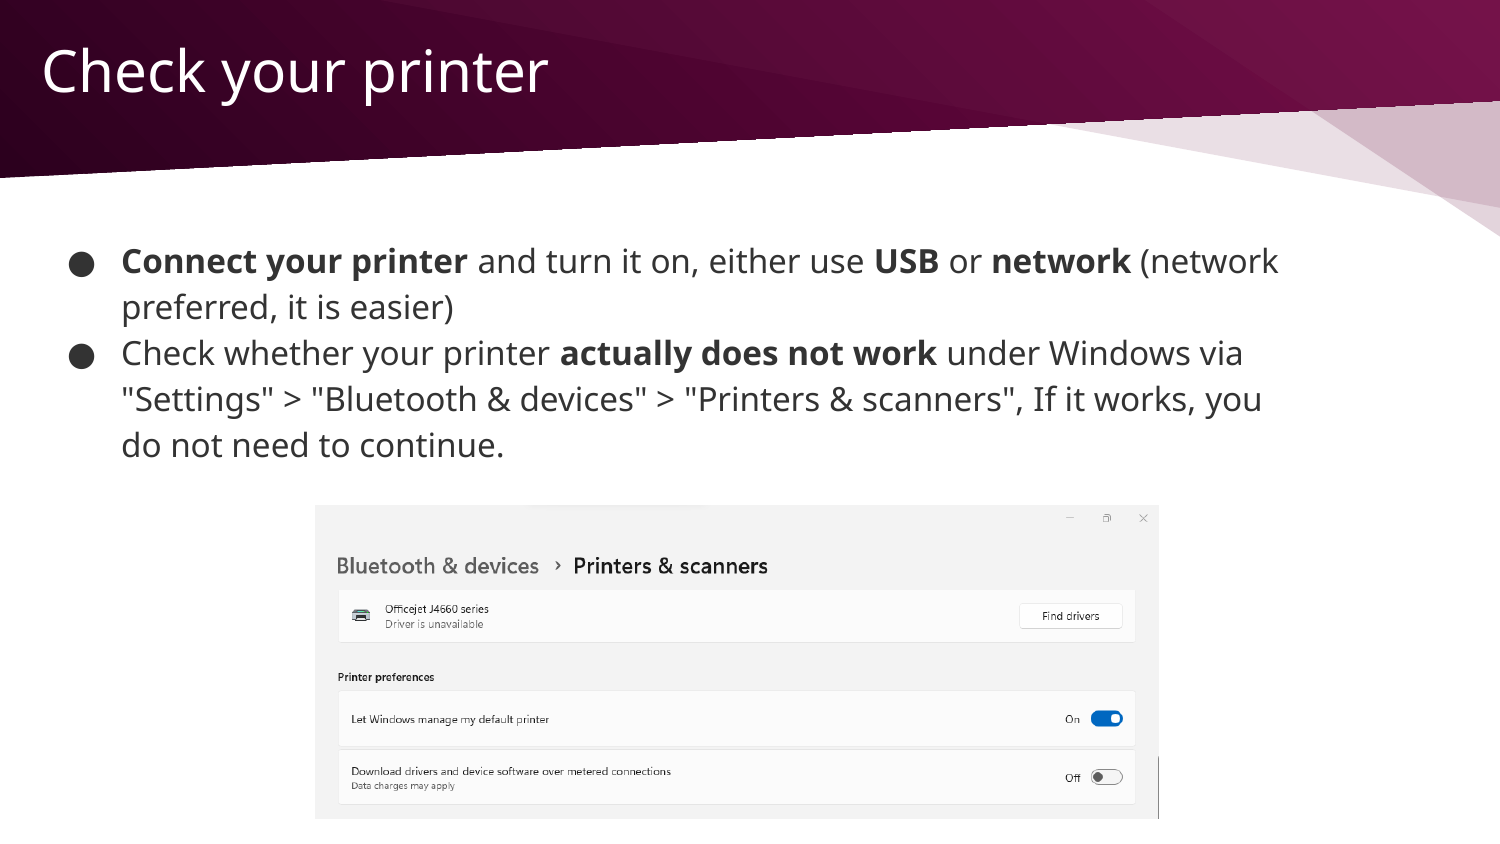

# Check your printer
Connect your printer and turn it on, either use USB or network (network preferred, it is easier)
Check whether your printer actually does not work under Windows via
"Settings" > "Bluetooth & devices" > "Printers & scanners", If it works, you do not need to continue.